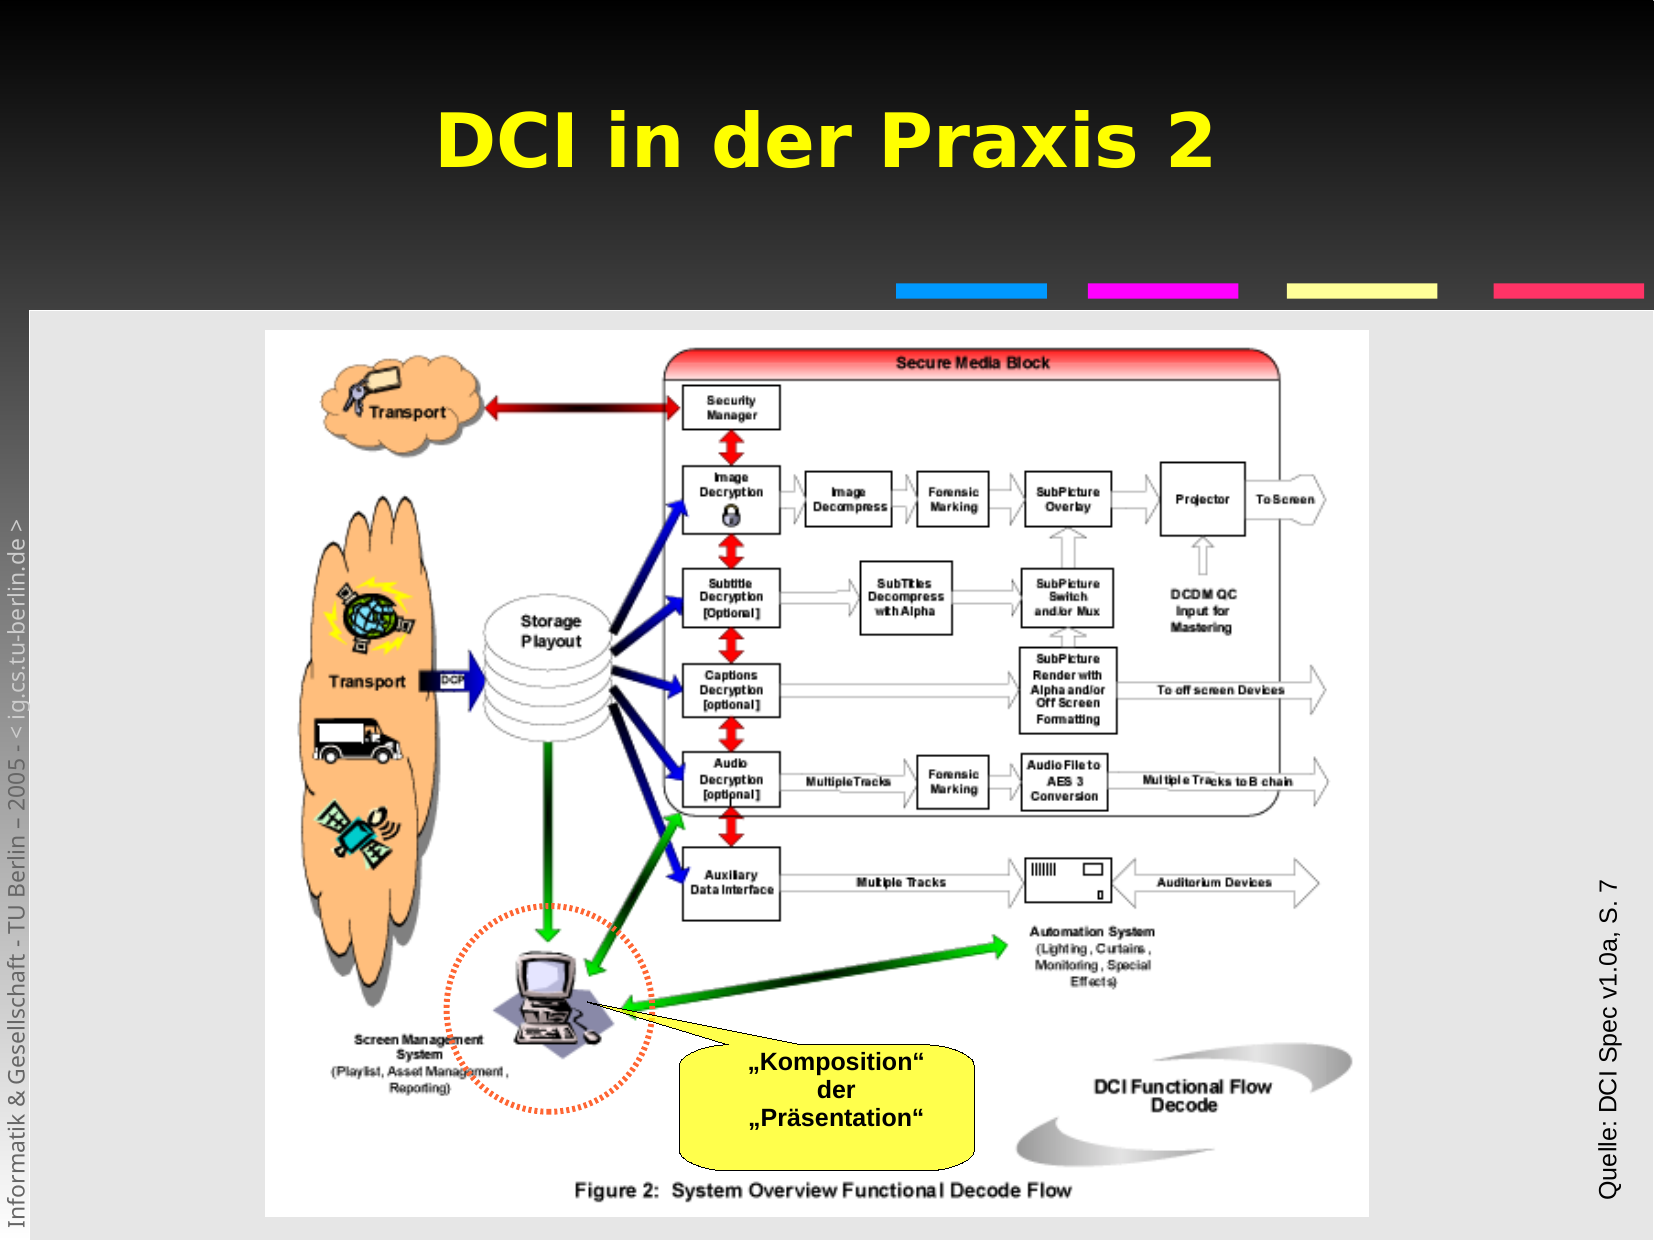

# DCI in der Praxis 2
Quelle: DCI Spec v1.0a, S. 7
„Komposition“
der
„Präsentation“